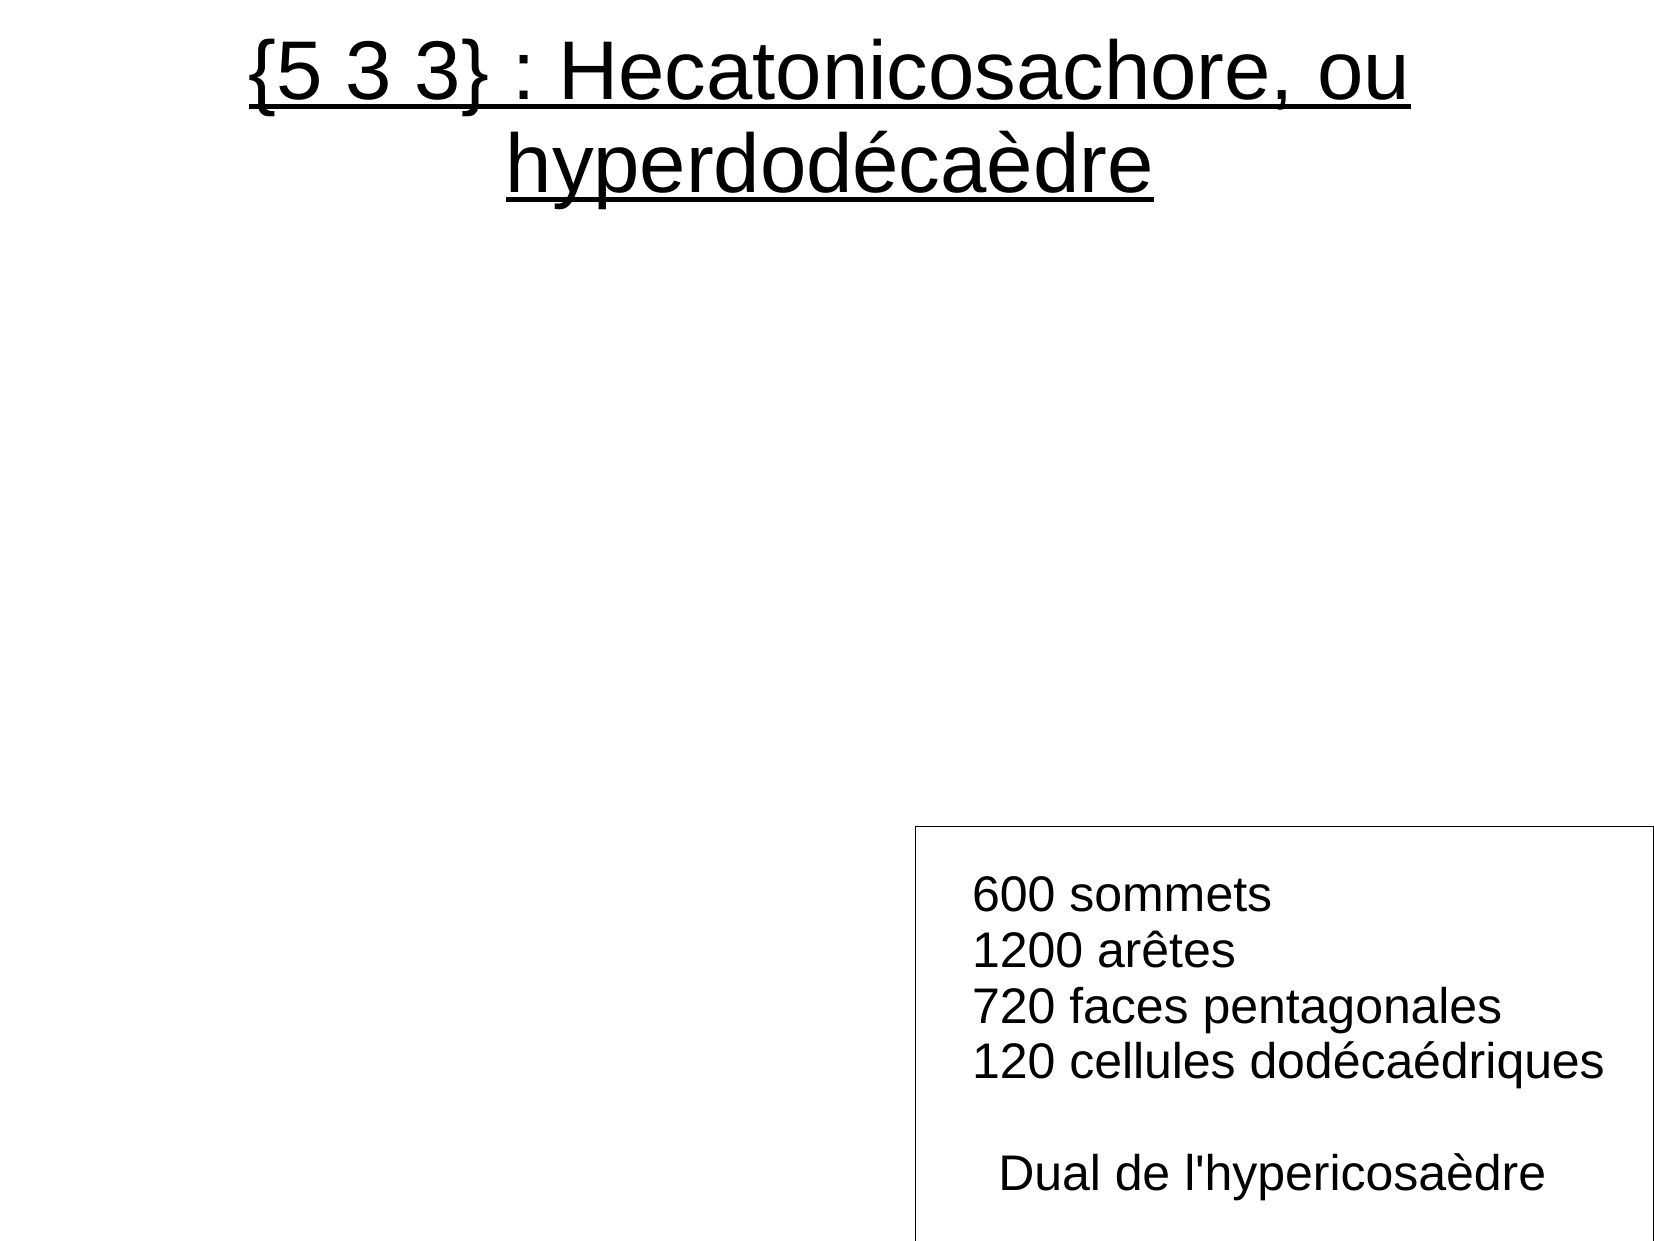

# {5 3 3} : Hecatonicosachore, ou hyperdodécaèdre
			 600 sommets
			 1200 arêtes
			 720 faces pentagonales
 		 120 cellules dodécaédriques
		 Dual de l'hypericosaèdre